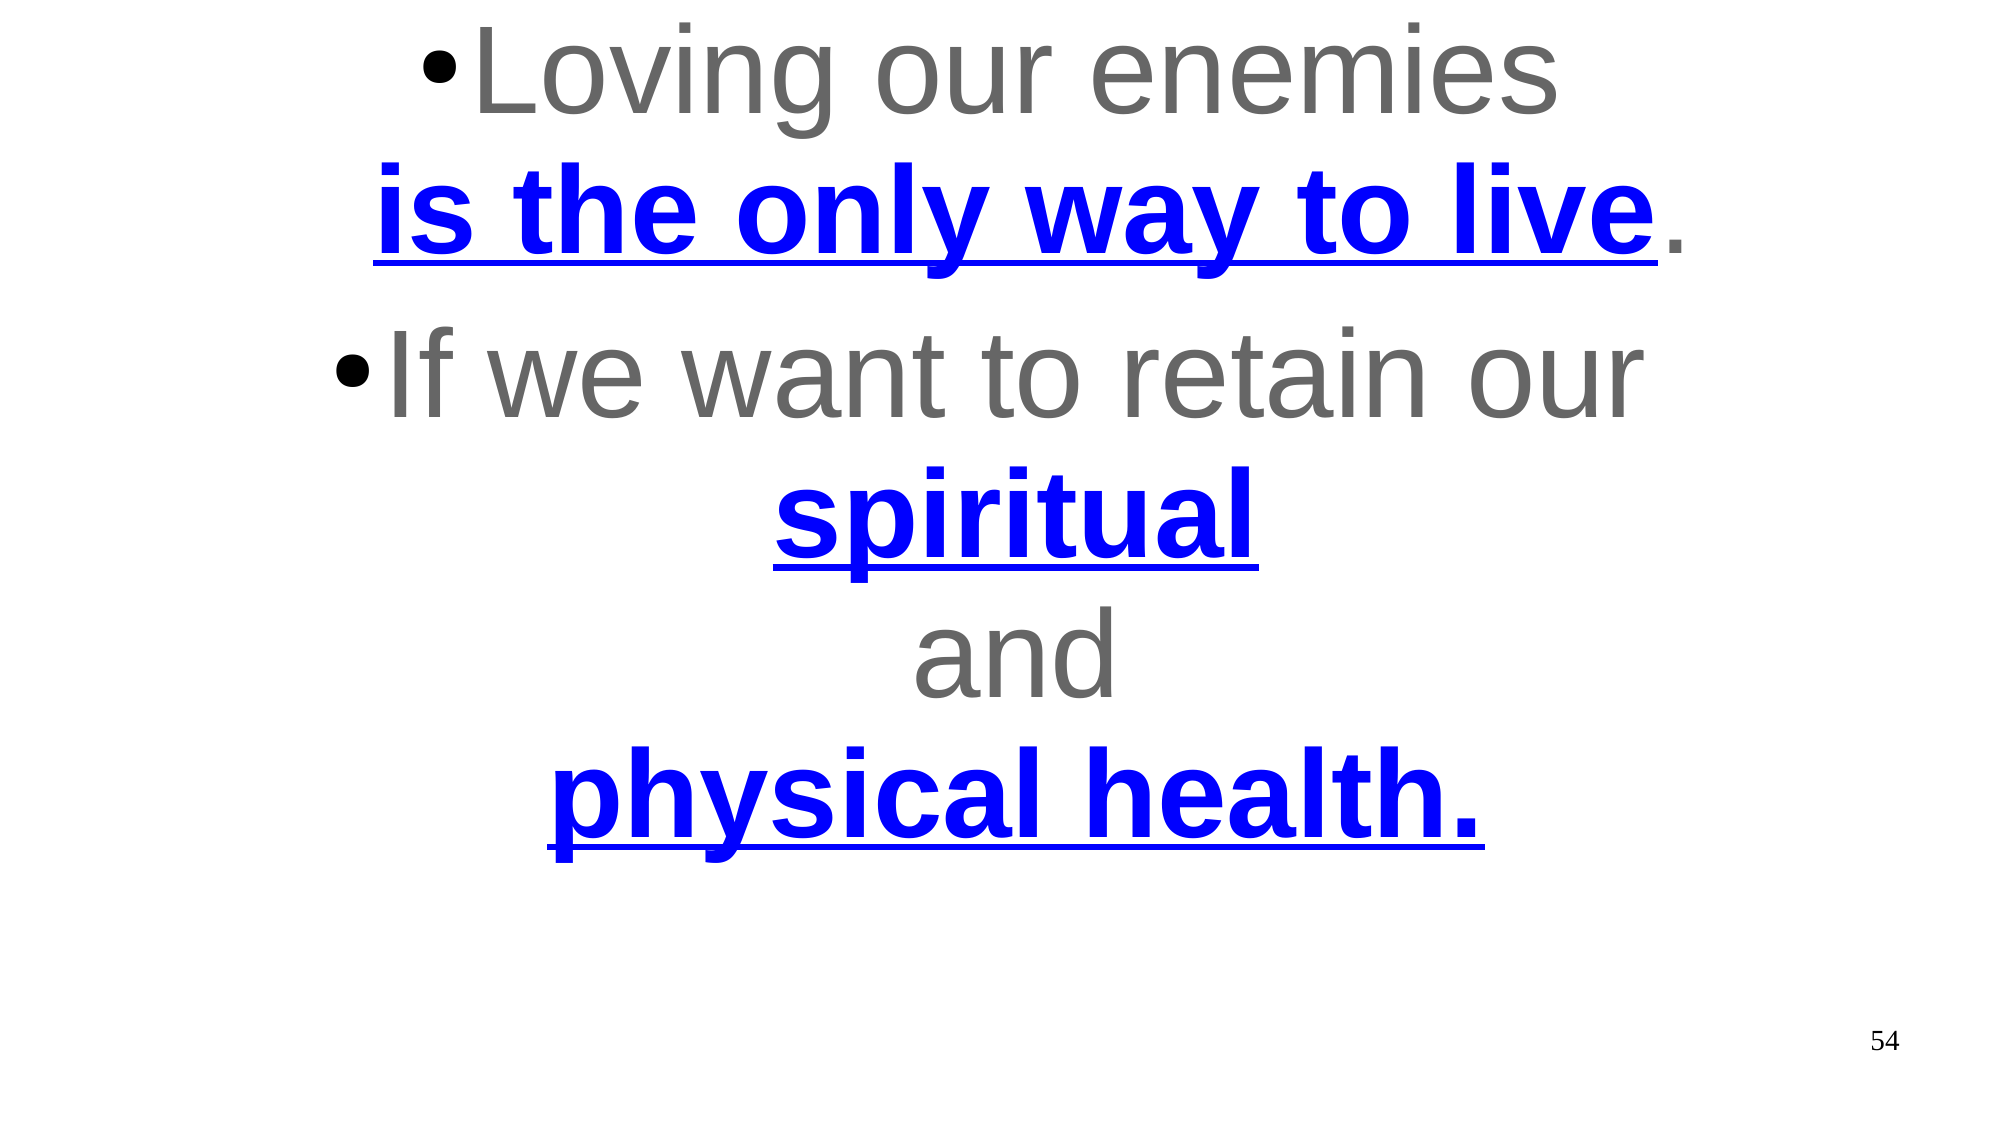

# Loving our enemies is the only way to live.
If we want to retain our
spiritual
and
physical health.
54